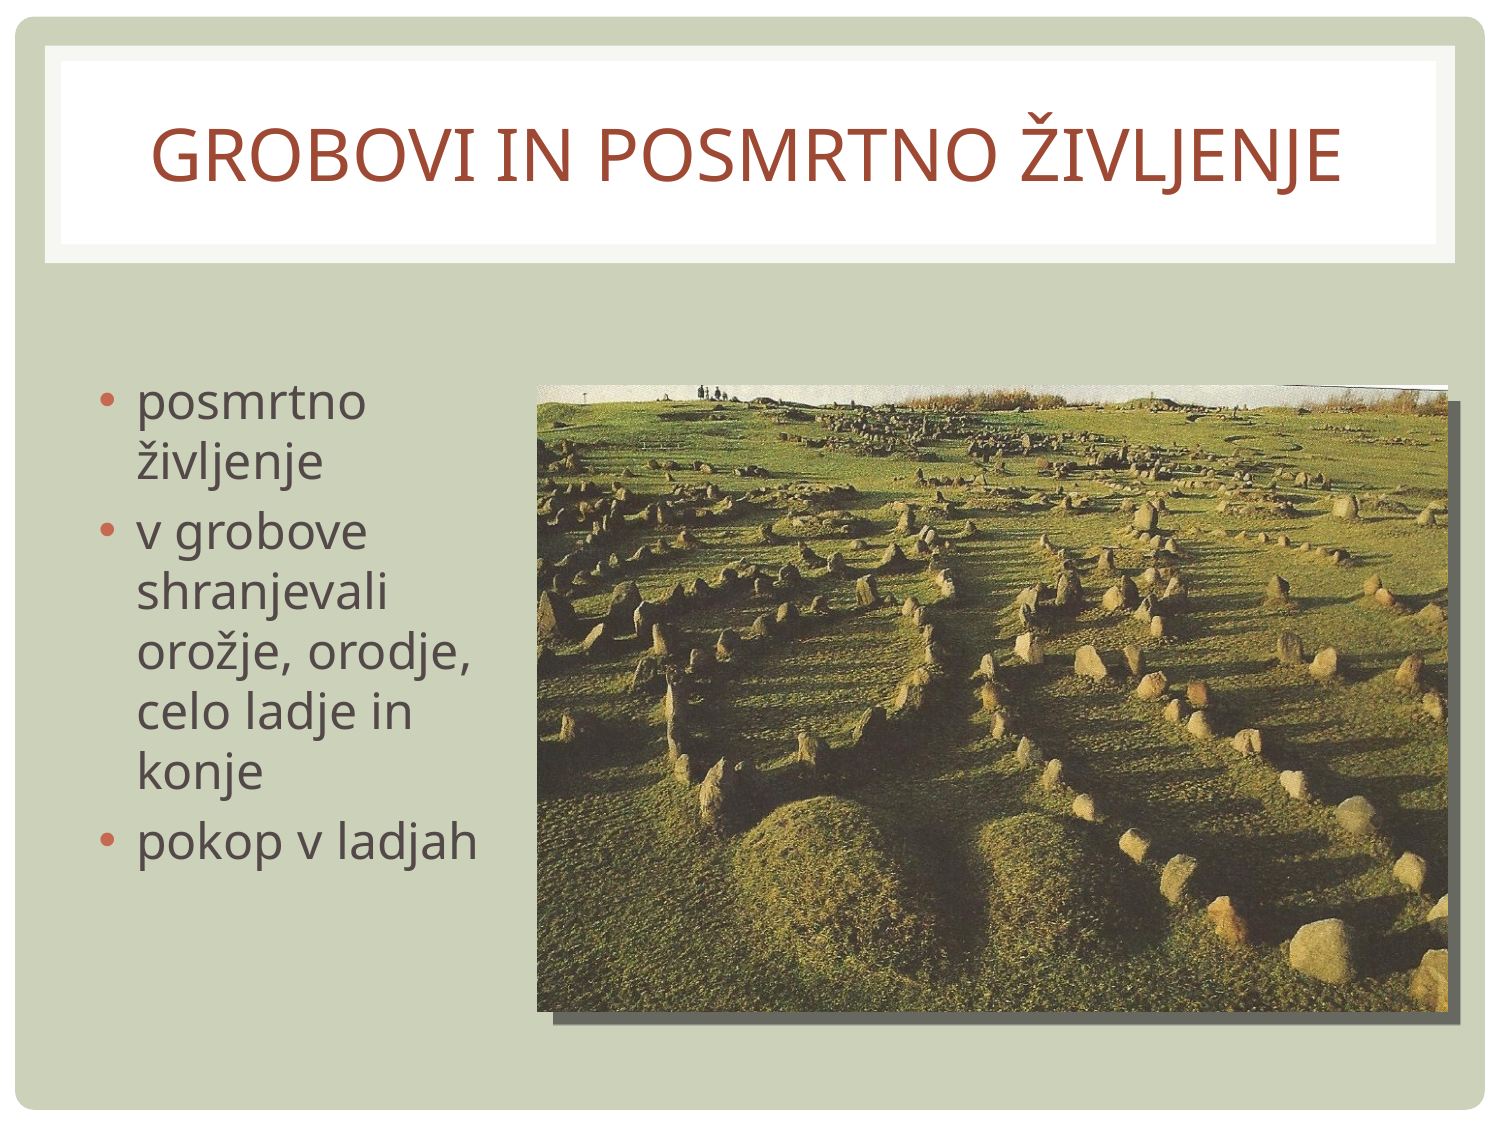

# Grobovi in posmrtno življenje
posmrtno življenje
v grobove shranjevali orožje, orodje, celo ladje in konje
pokop v ladjah